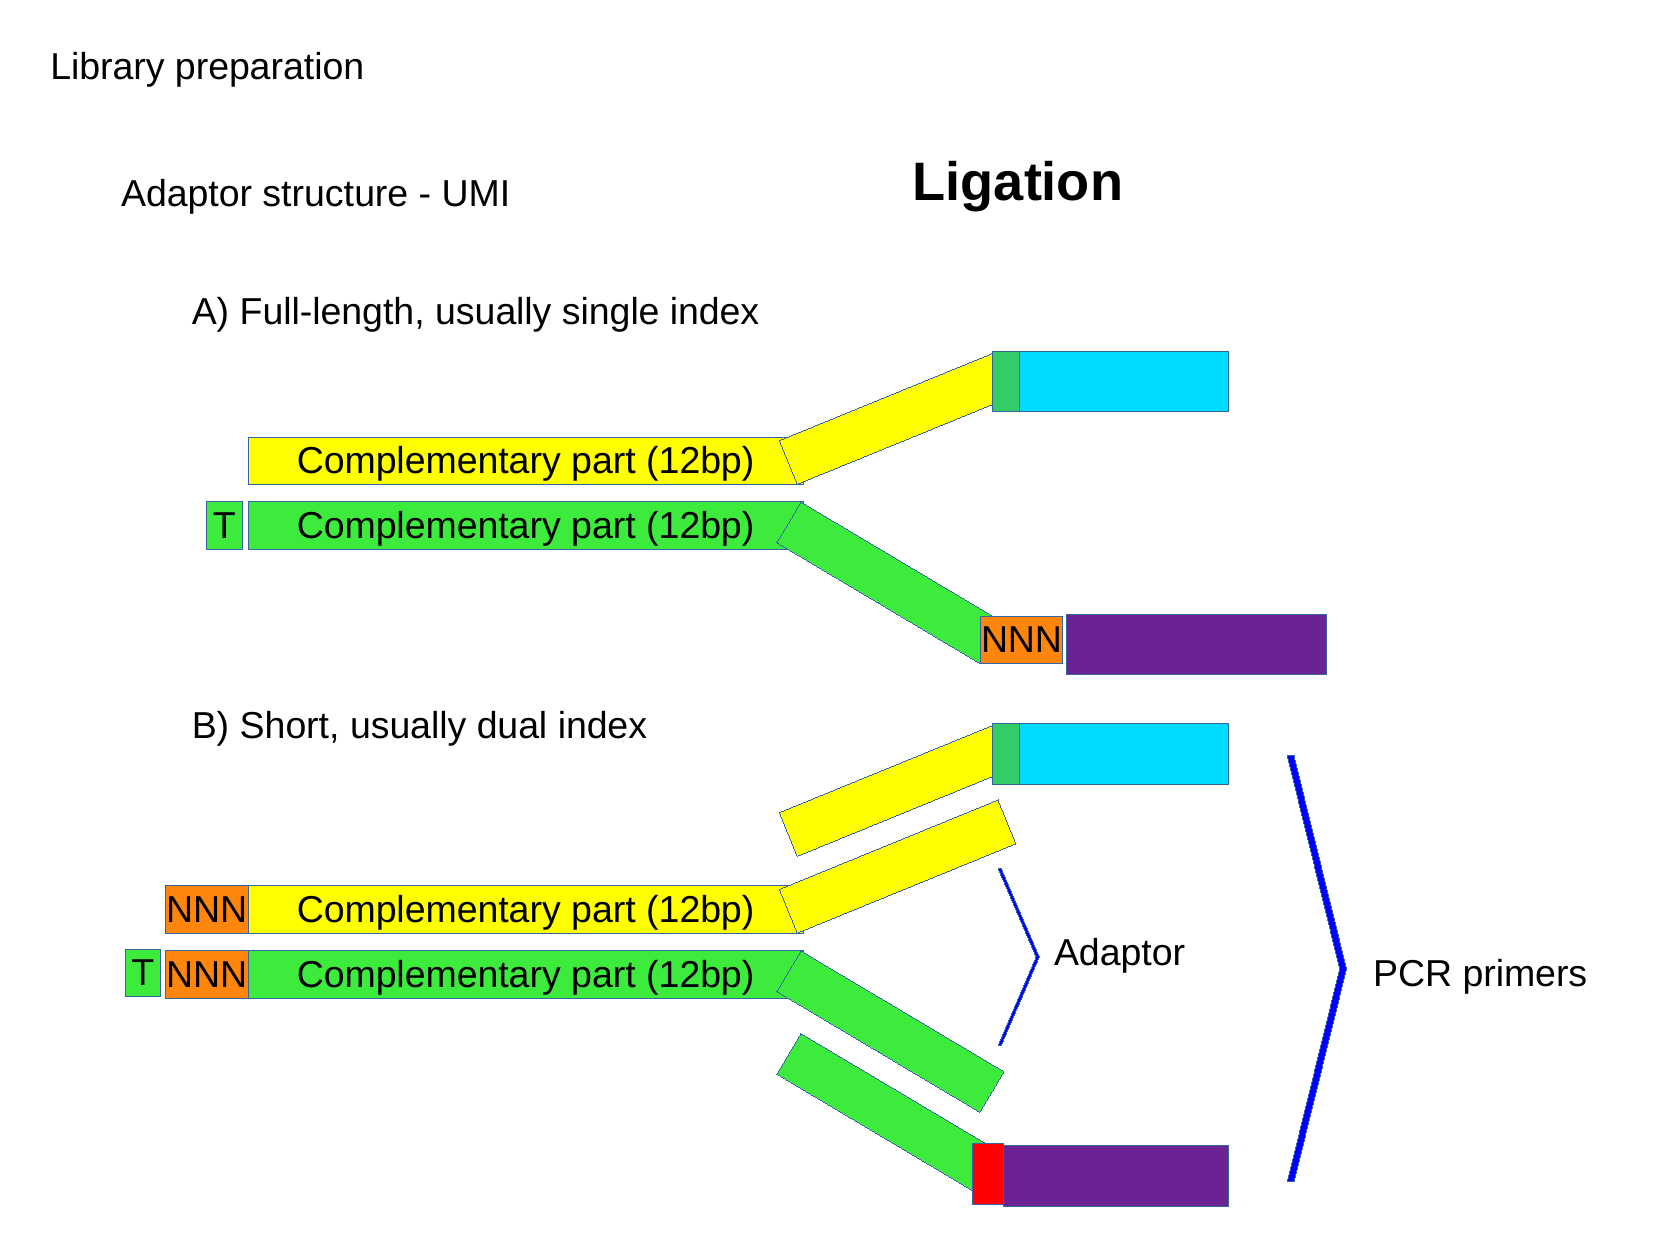

Library preparation
Ligation
Adaptor structure - UMI
A) Full-length, usually single index
Complementary part (12bp)
T
Complementary part (12bp)
NNN
B) Short, usually dual index
NNN
Complementary part (12bp)
Adaptor
PCR primers
T
NNN
Complementary part (12bp)